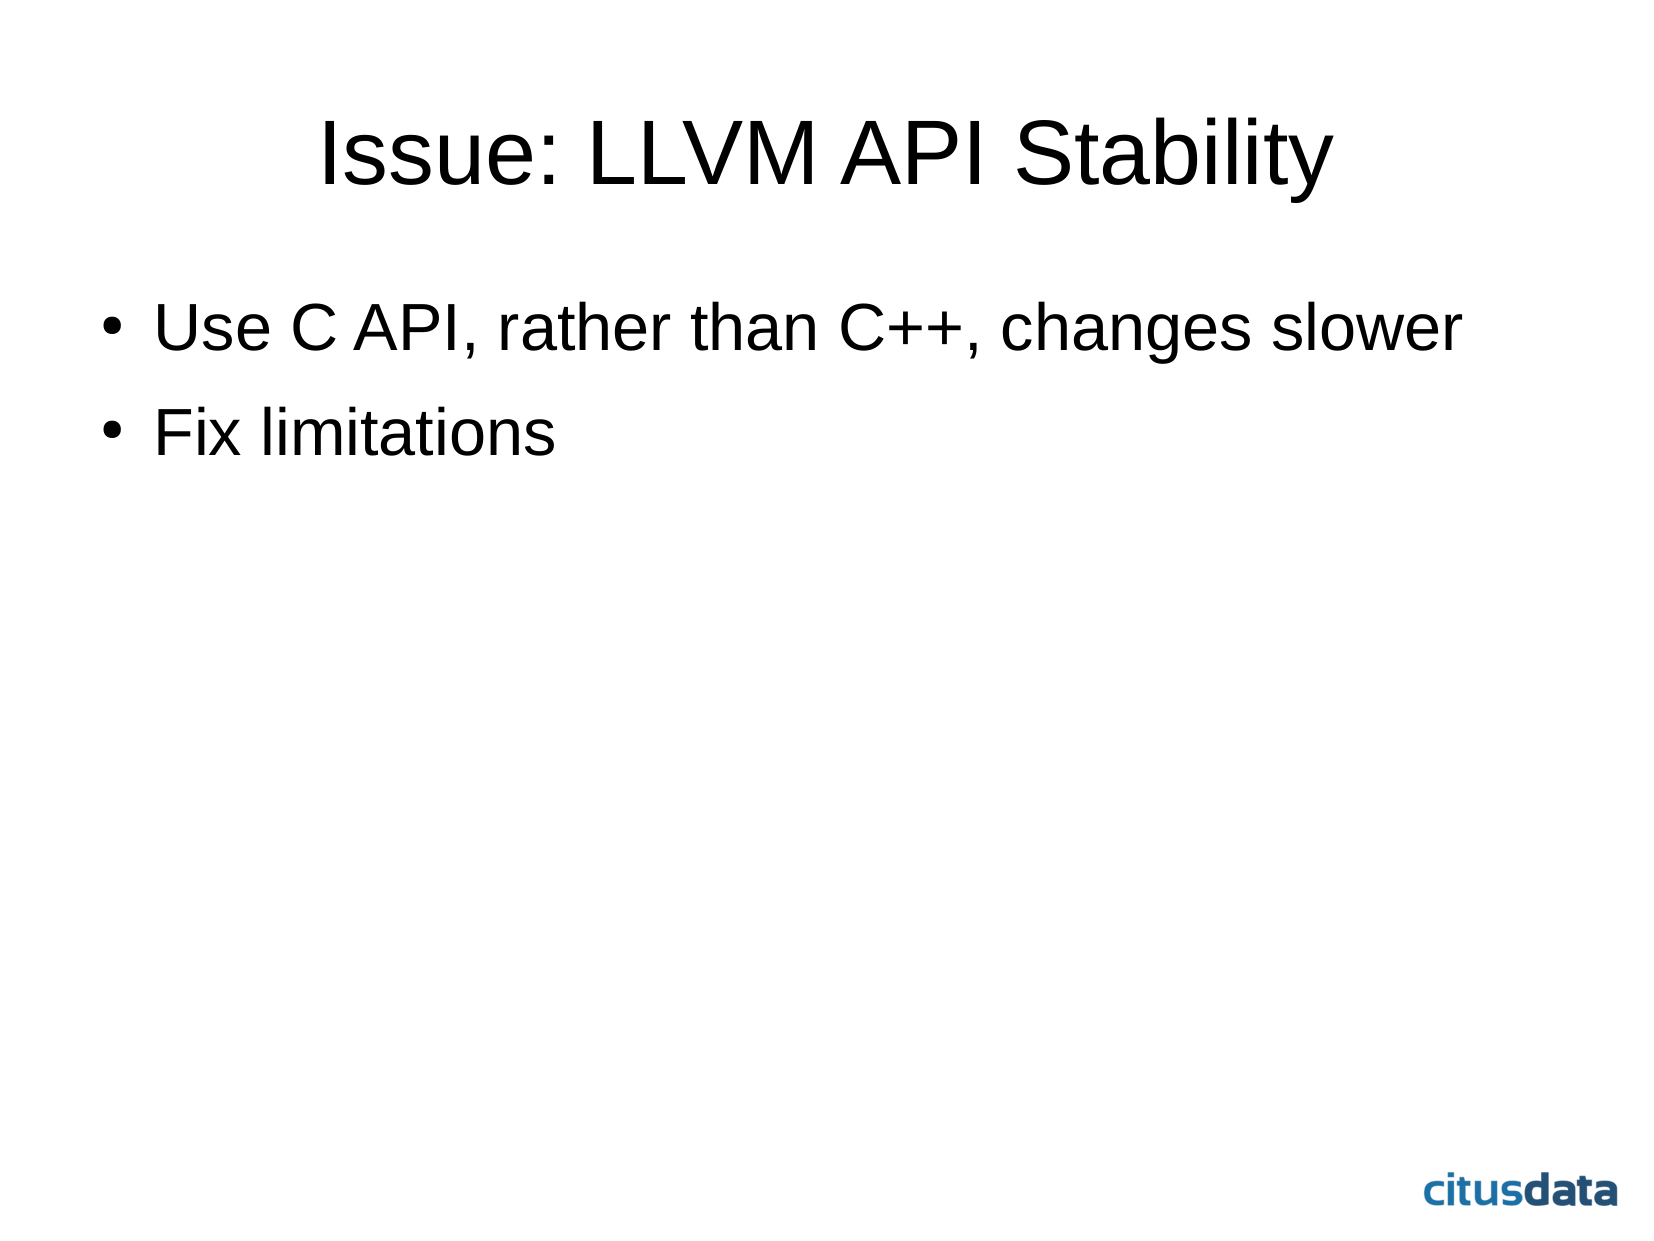

# Issue: LLVM API Stability
Use C API, rather than C++, changes slower
Fix limitations